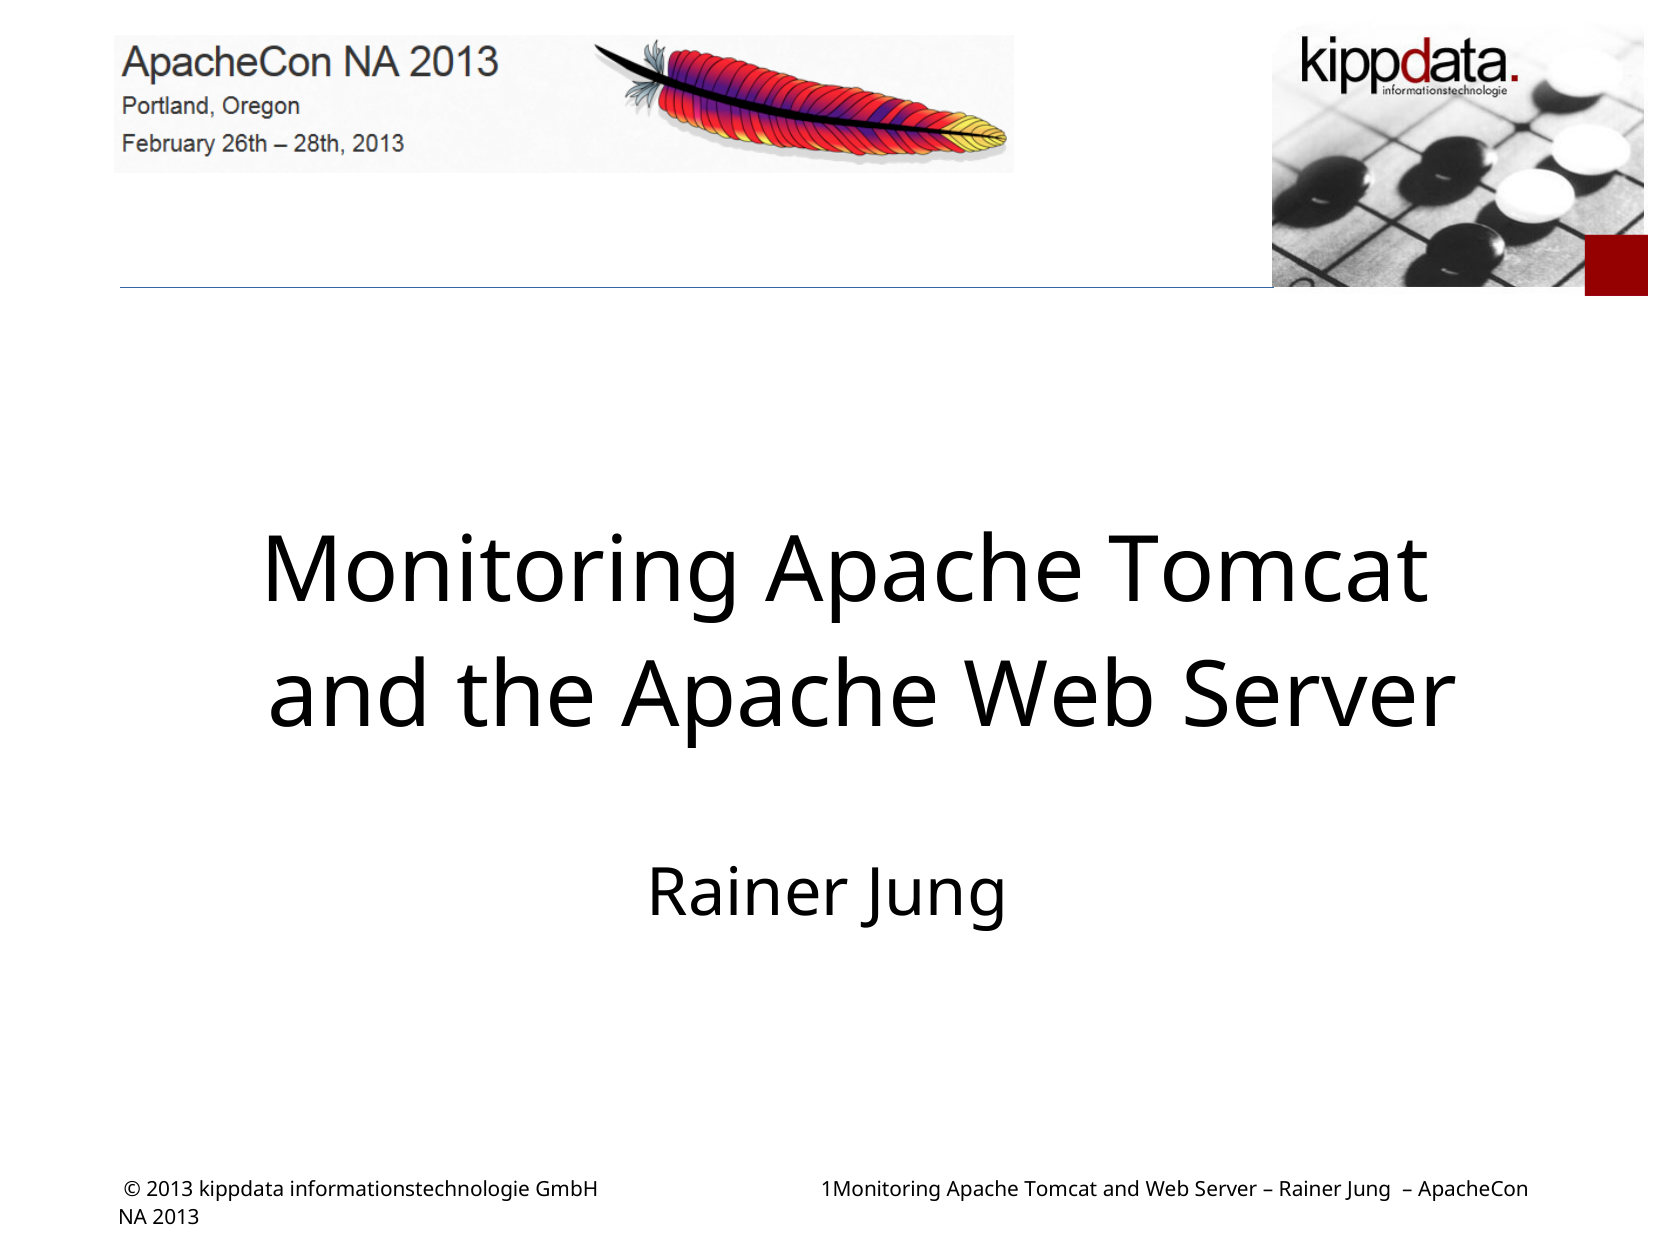

#
Monitoring Apache Tomcat
and the Apache Web Server
Rainer Jung